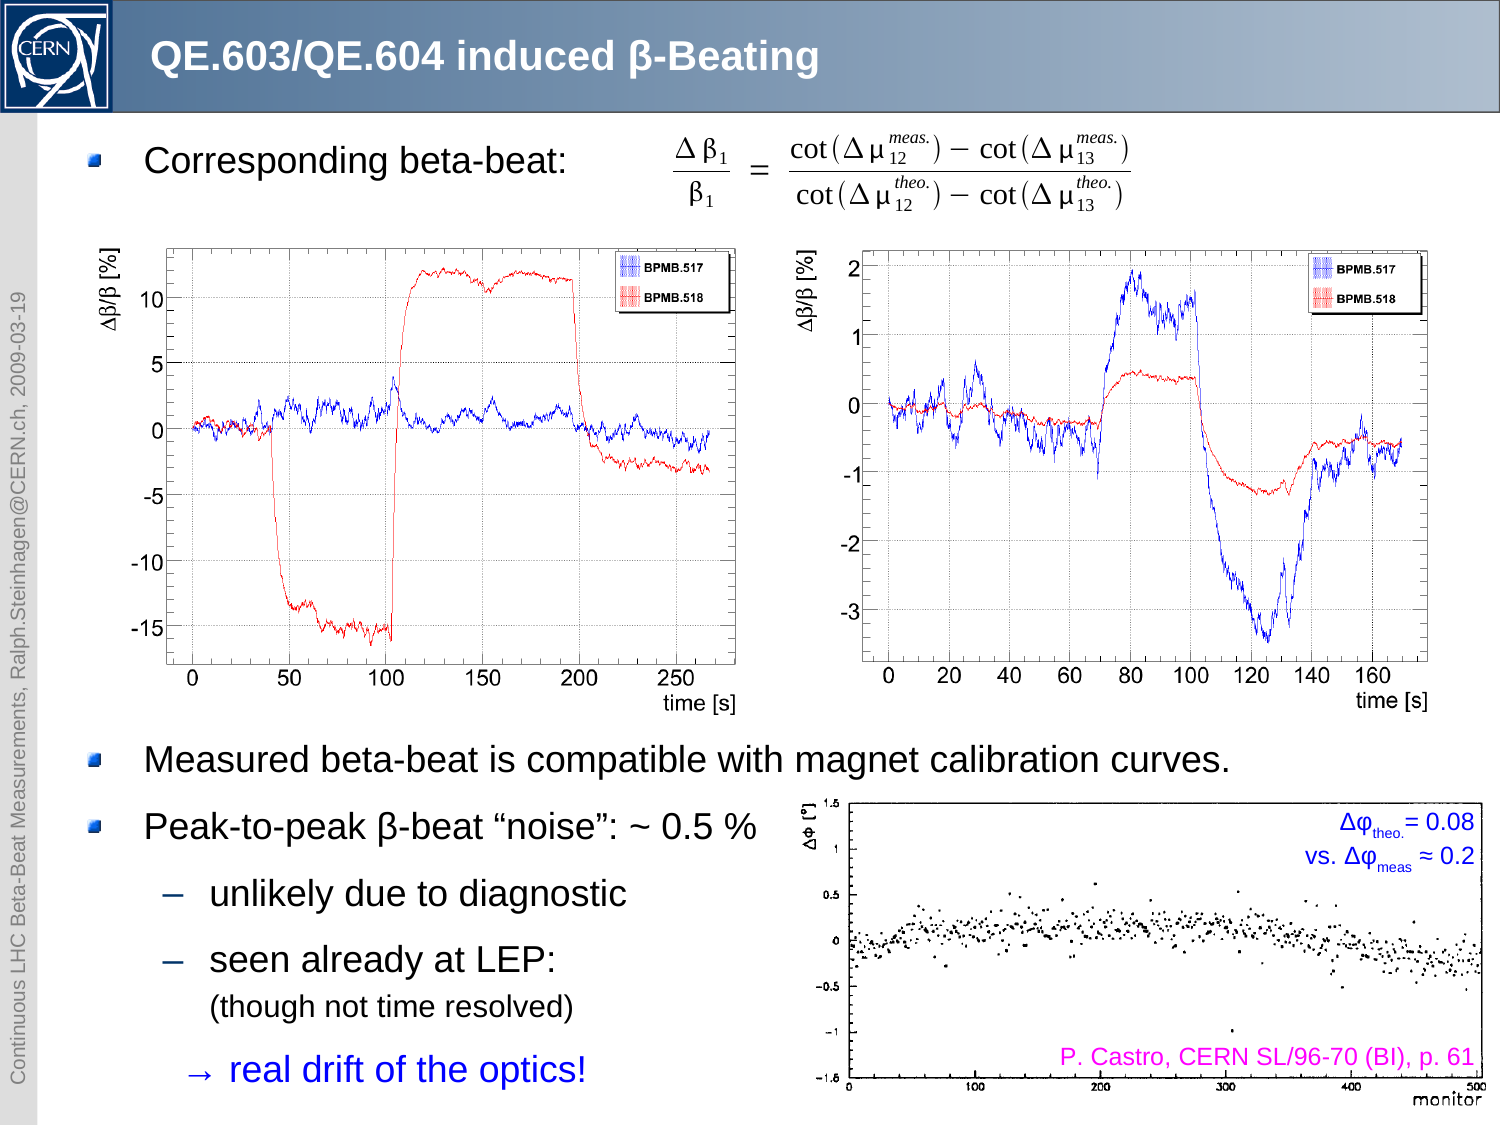

# QE.603/QE.604 induced β-Beating
Corresponding beta-beat:
Measured beta-beat is compatible with magnet calibration curves.
Peak-to-peak β-beat “noise”: ~ 0.5 %
unlikely due to diagnostic
seen already at LEP:						(though not time resolved)
 	→ real drift of the optics!
Δφtheo.= 0.08
vs. Δφmeas ≈ 0.2
P. Castro, CERN SL/96-70 (BI), p. 61